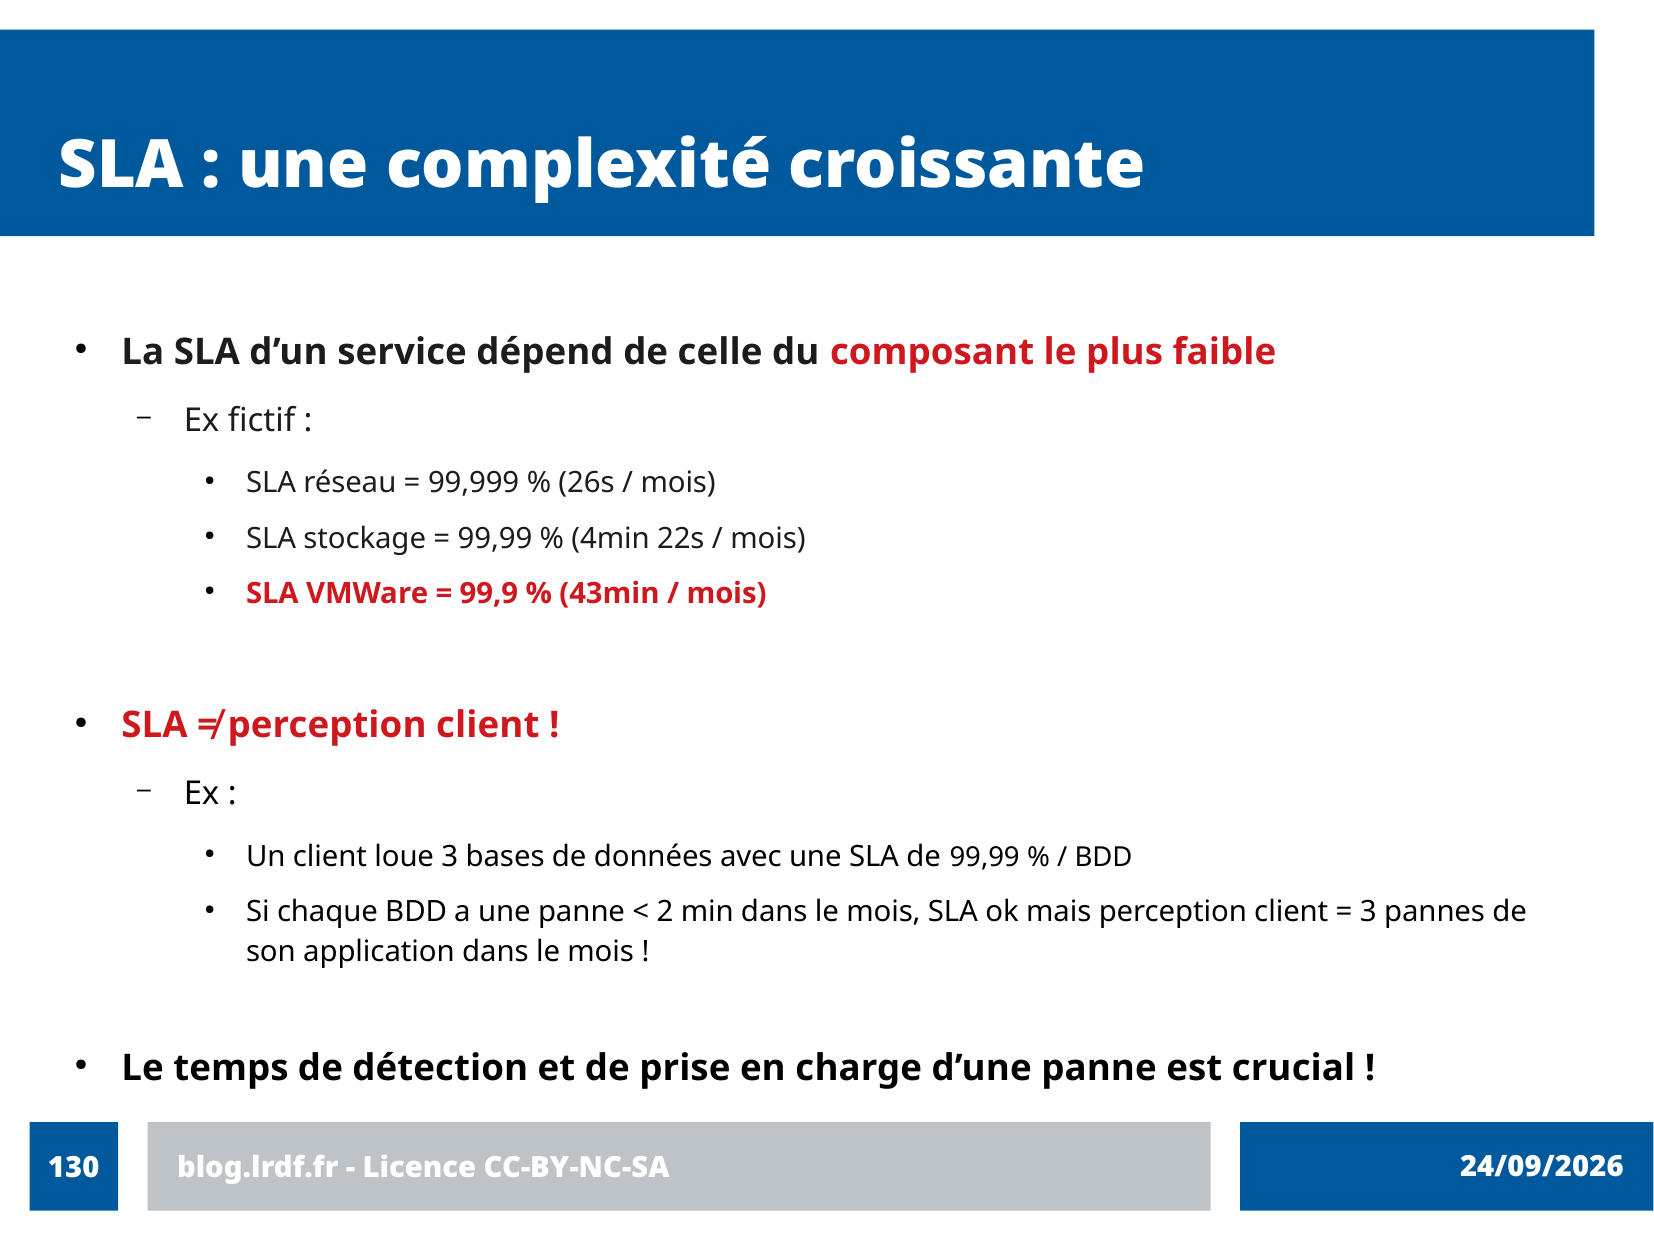

# SLA : une complexité croissante
La SLA d’un service dépend de celle du composant le plus faible
Ex fictif :
SLA réseau = 99,999 % (26s / mois)
SLA stockage = 99,99 % (4min 22s / mois)
SLA VMWare = 99,9 % (43min / mois)
SLA ≠ perception client !
Ex :
Un client loue 3 bases de données avec une SLA de 99,99 % / BDD
Si chaque BDD a une panne < 2 min dans le mois, SLA ok mais perception client = 3 pannes de son application dans le mois !
Le temps de détection et de prise en charge d’une panne est crucial !
130
blog.lrdf.fr - Licence CC-BY-NC-SA